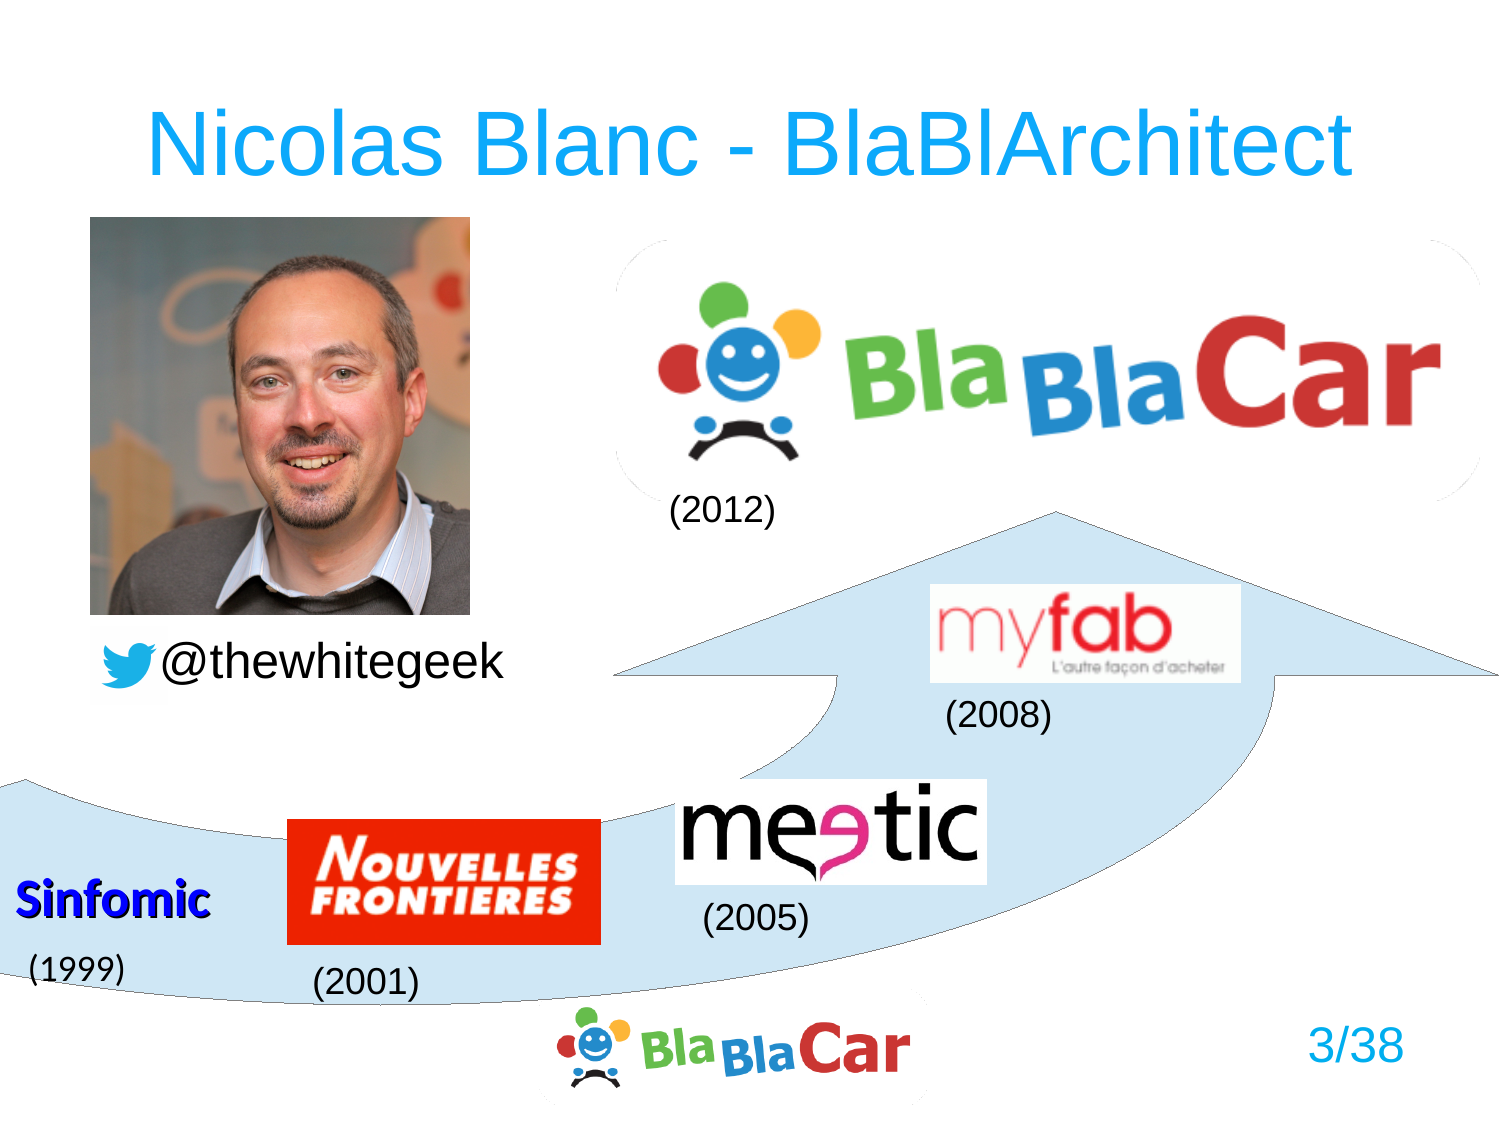

# Nicolas Blanc - BlaBlArchitect
(2012)
@thewhitegeek
(2008)
Sinfomic
 (1999)
(2005)
(2001)